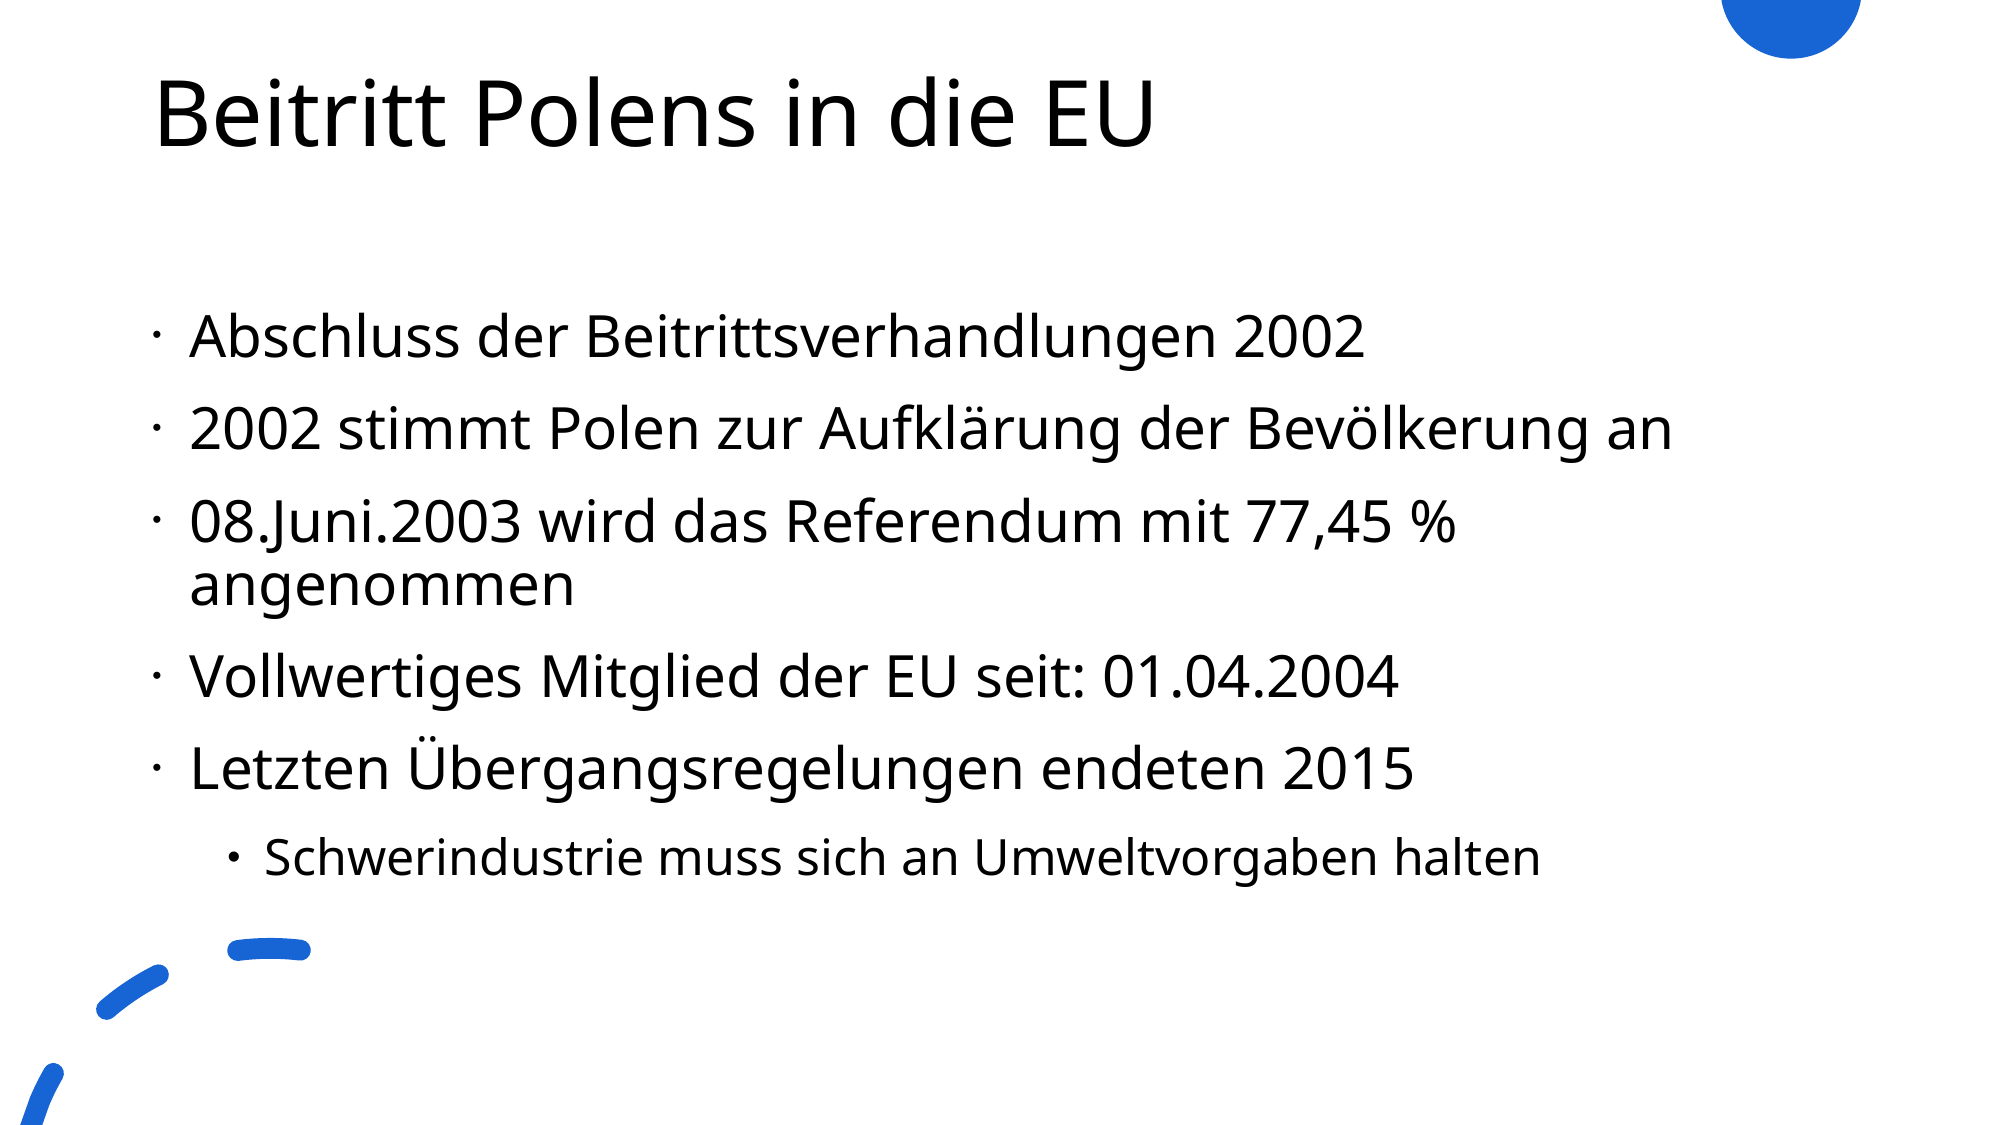

# Beitritt Polens in die EU
Abschluss der Beitrittsverhandlungen 2002
2002 stimmt Polen zur Aufklärung der Bevölkerung an
08.Juni.2003 wird das Referendum mit 77,45 % angenommen
Vollwertiges Mitglied der EU seit: 01.04.2004
Letzten Übergangsregelungen endeten 2015
Schwerindustrie muss sich an Umweltvorgaben halten